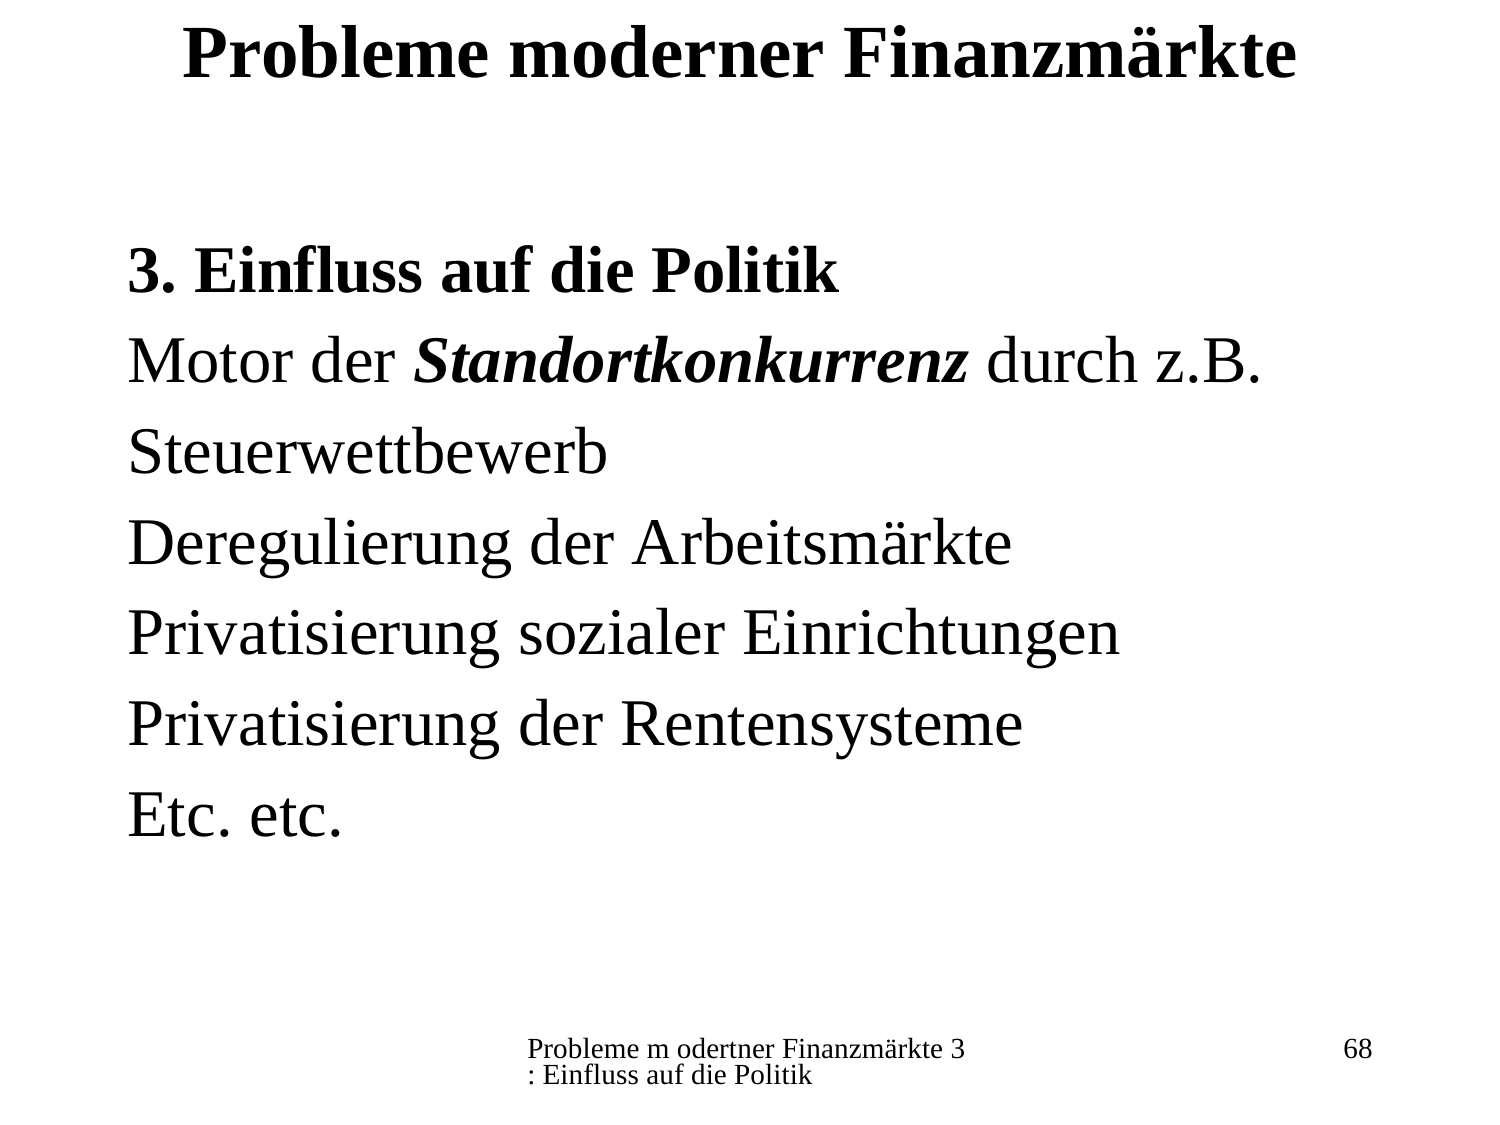

# Probleme moderner Finanzmärkte
3. Einfluss auf die Politik
Motor der Standortkonkurrenz durch z.B.
Steuerwettbewerb
Deregulierung der Arbeitsmärkte
Privatisierung sozialer Einrichtungen
Privatisierung der Rentensysteme
Etc. etc.
Probleme m odertner Finanzmärkte 3: Einfluss auf die Politik
68